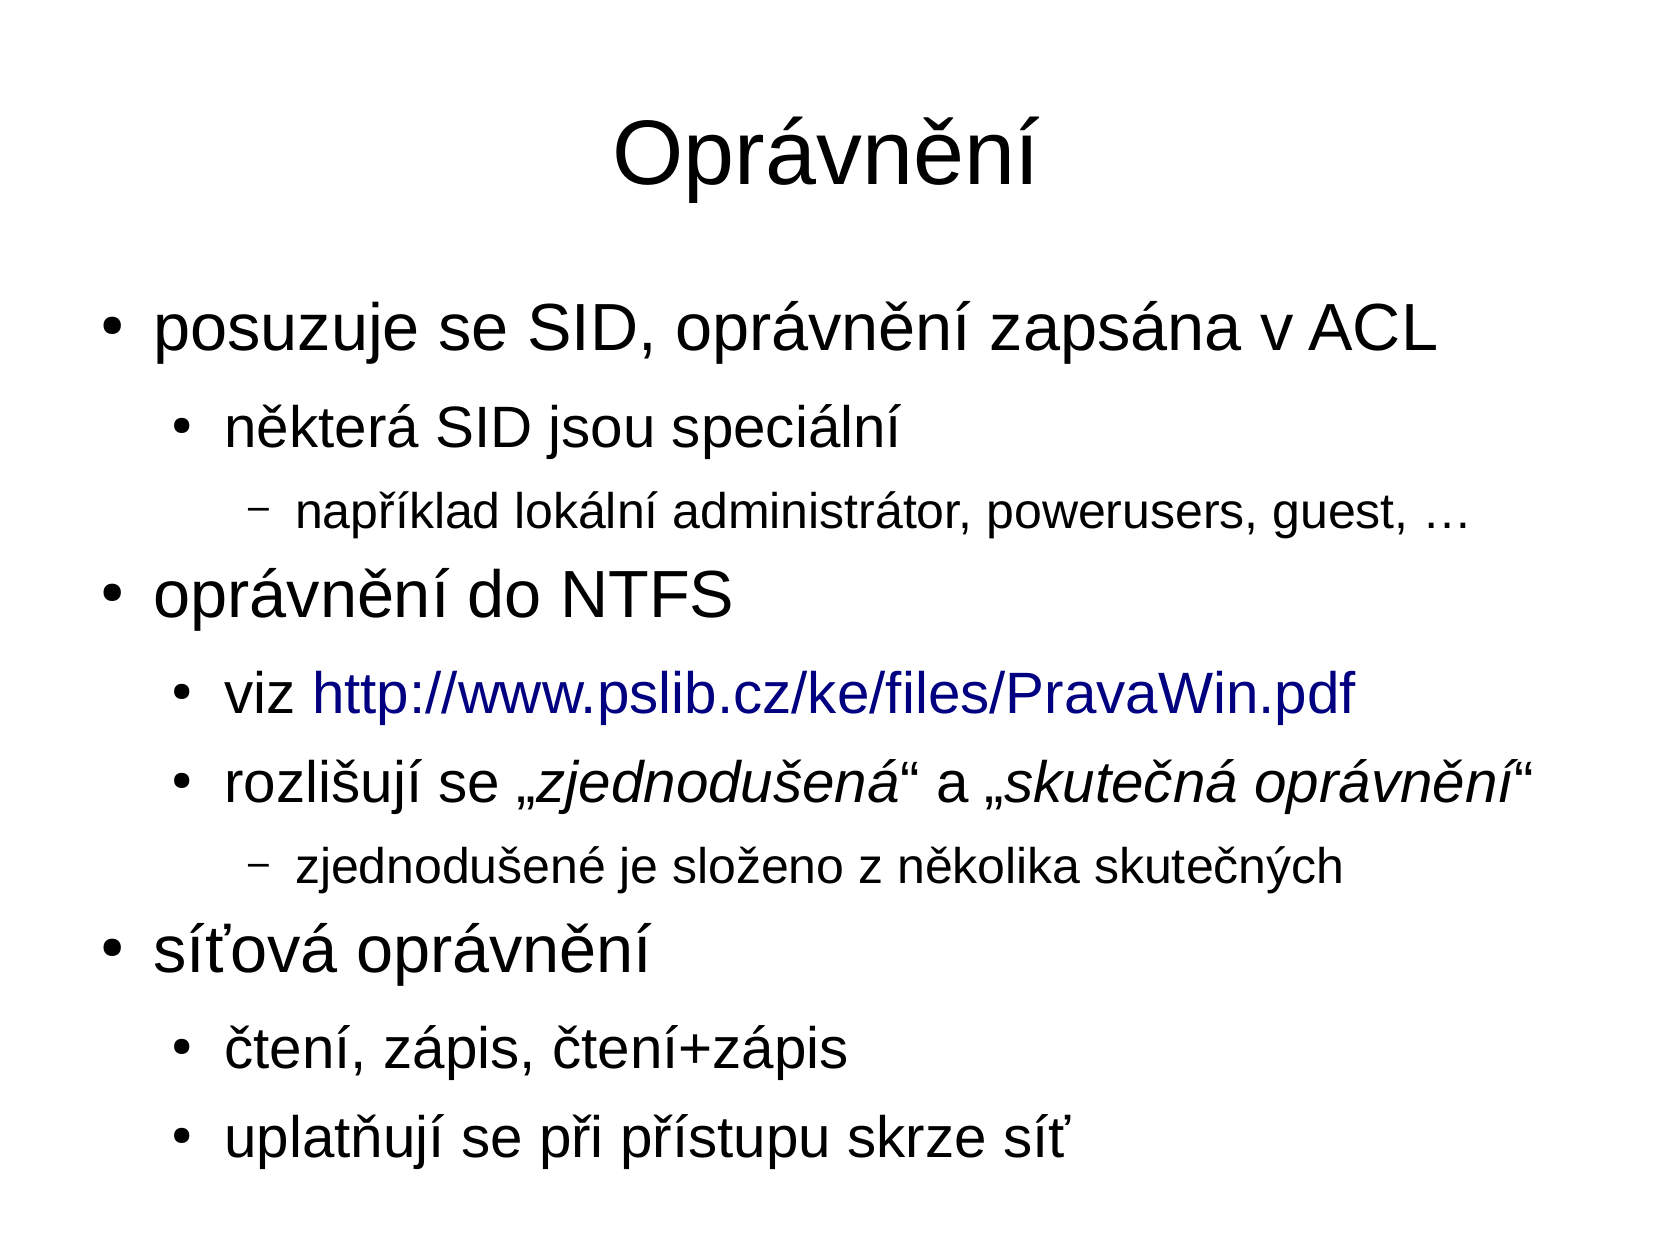

# Oprávnění
posuzuje se SID, oprávnění zapsána v ACL
některá SID jsou speciální
například lokální administrátor, powerusers, guest, …
oprávnění do NTFS
viz http://www.pslib.cz/ke/files/PravaWin.pdf
rozlišují se „zjednodušená“ a „skutečná oprávnění“
zjednodušené je složeno z několika skutečných
síťová oprávnění
čtení, zápis, čtení+zápis
uplatňují se při přístupu skrze síť